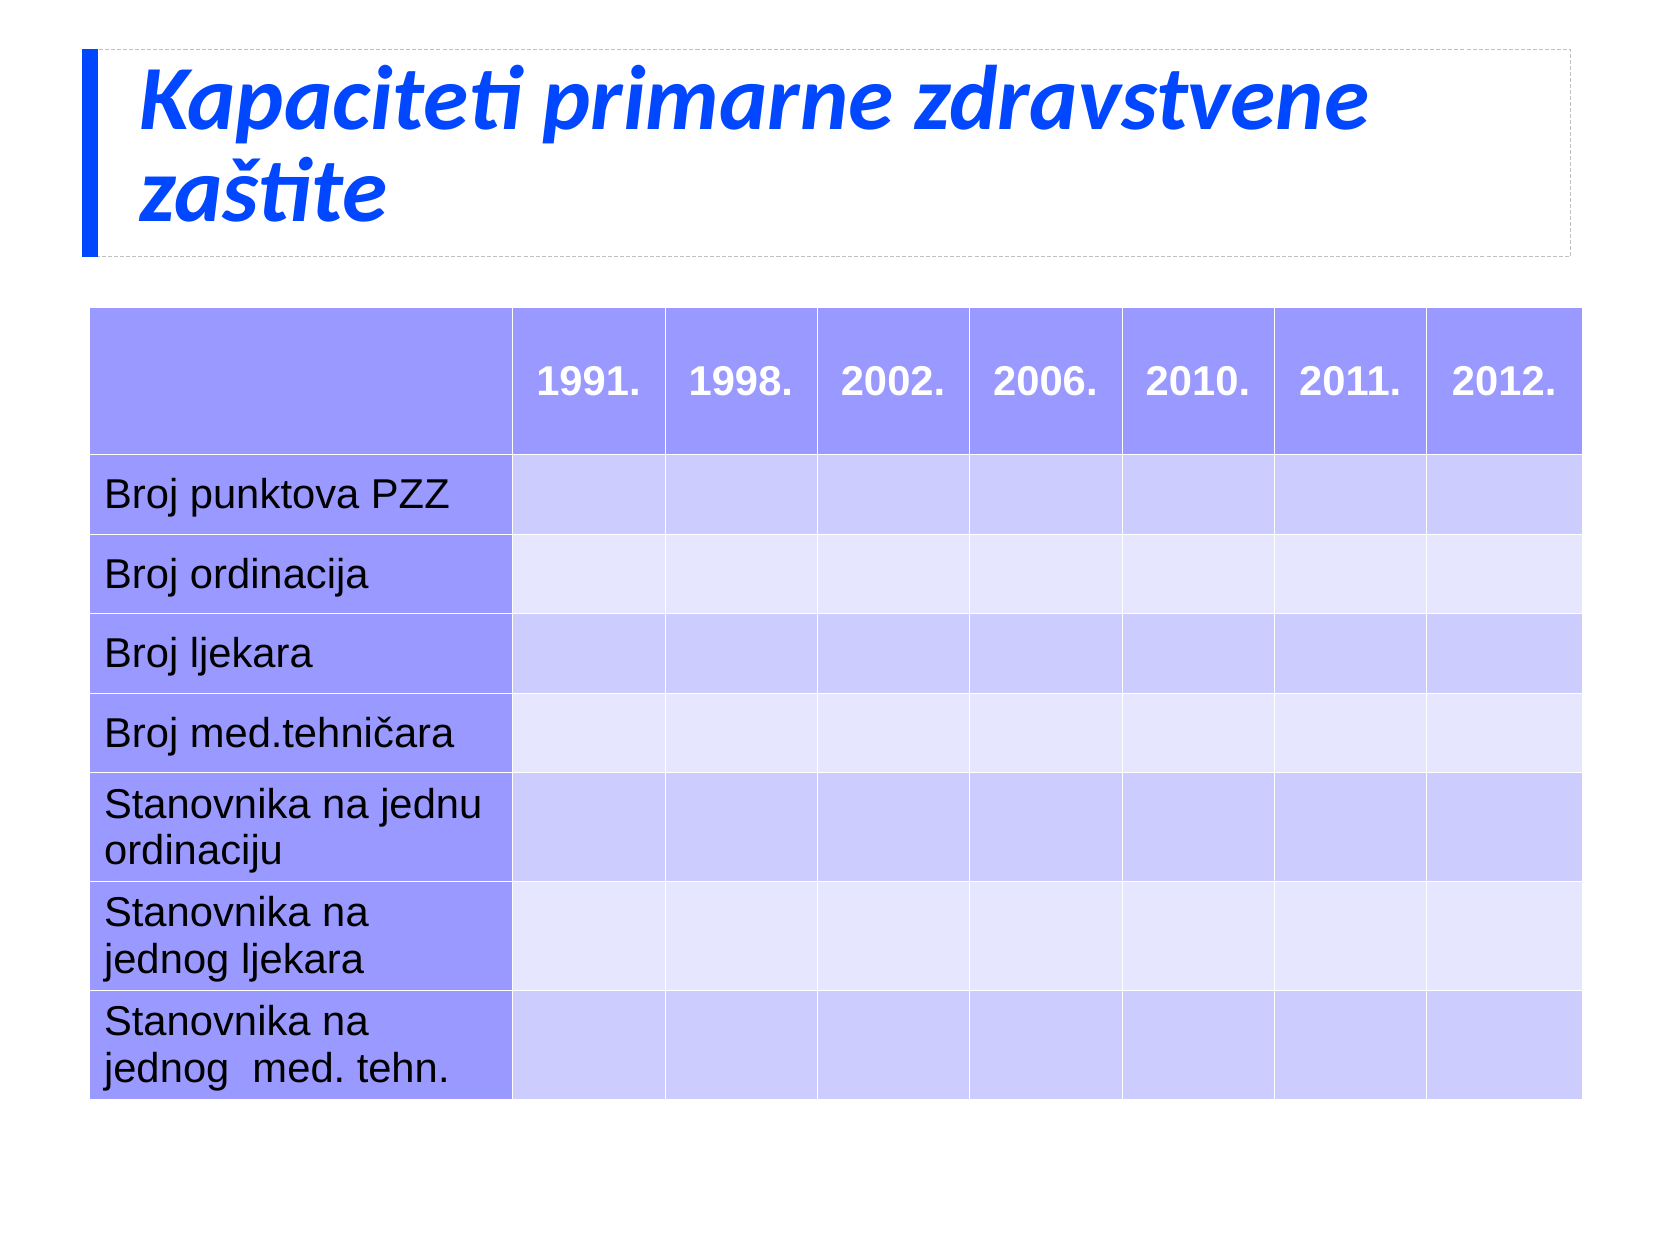

# Kapaciteti primarne zdravstvene zaštite
| | 1991. | 1998. | 2002. | 2006. | 2010. | 2011. | 2012. |
| --- | --- | --- | --- | --- | --- | --- | --- |
| Broj punktova PZZ | | | | | | | |
| Broj ordinacija | | | | | | | |
| Broj ljekara | | | | | | | |
| Broj med.tehničara | | | | | | | |
| Stanovnika na jednu ordinaciju | | | | | | | |
| Stanovnika na jednog ljekara | | | | | | | |
| Stanovnika na jednog med. tehn. | | | | | | | |